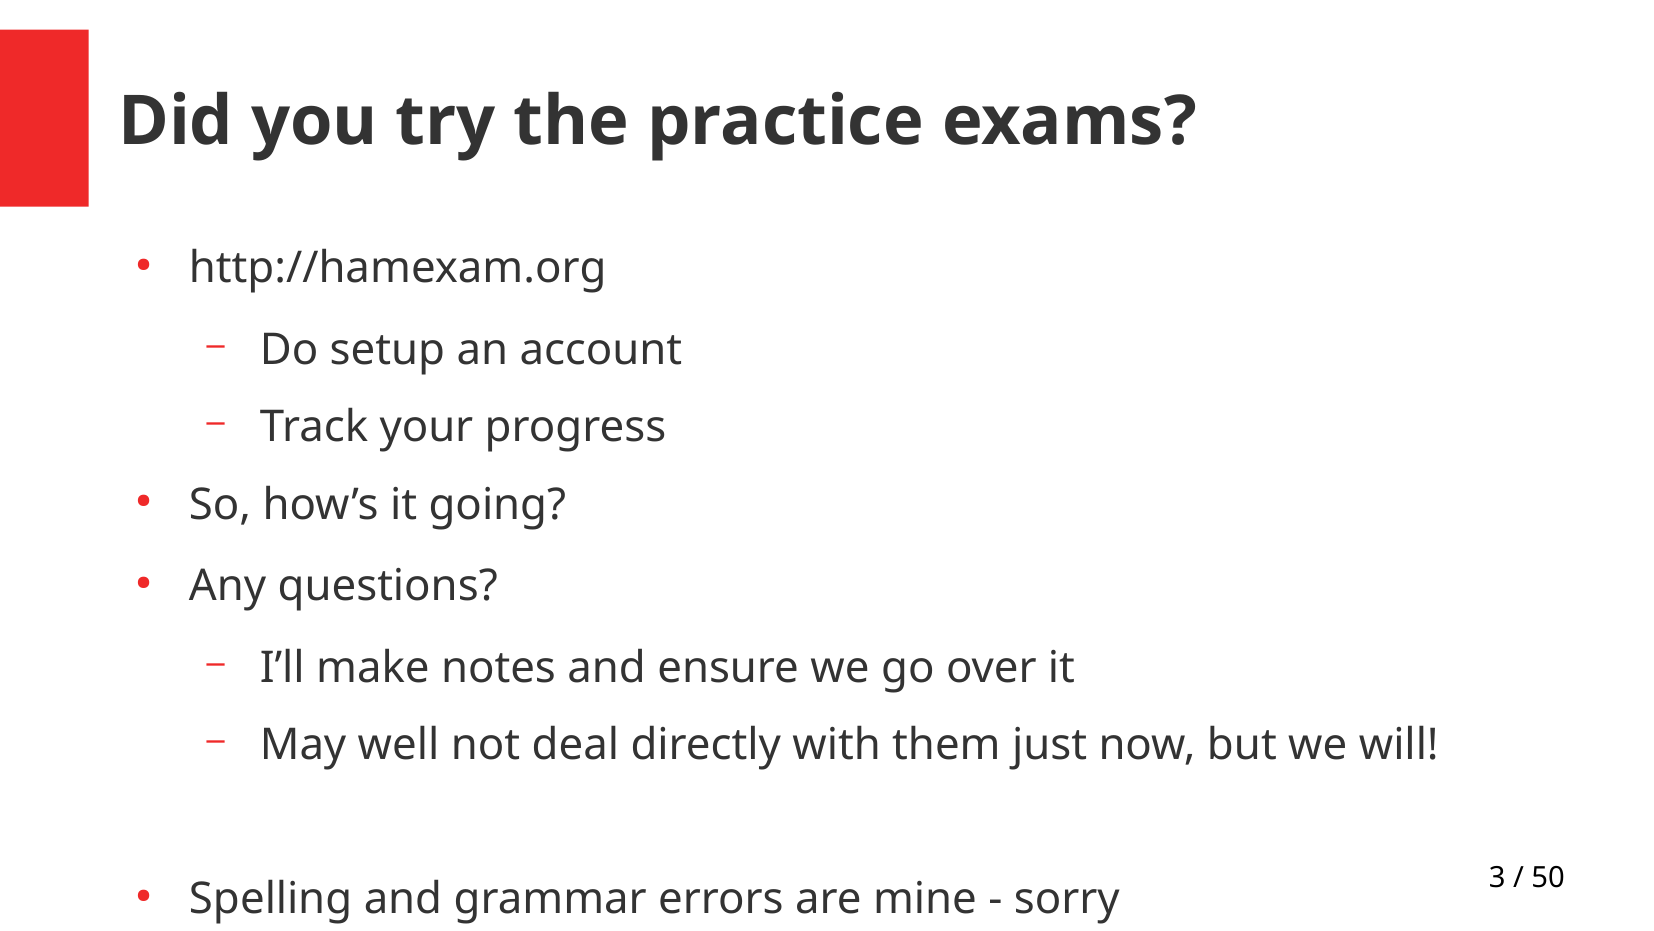

# Did you try the practice exams?
http://hamexam.org
Do setup an account
Track your progress
So, how’s it going?
Any questions?
I’ll make notes and ensure we go over it
May well not deal directly with them just now, but we will!
Spelling and grammar errors are mine - sorry
3